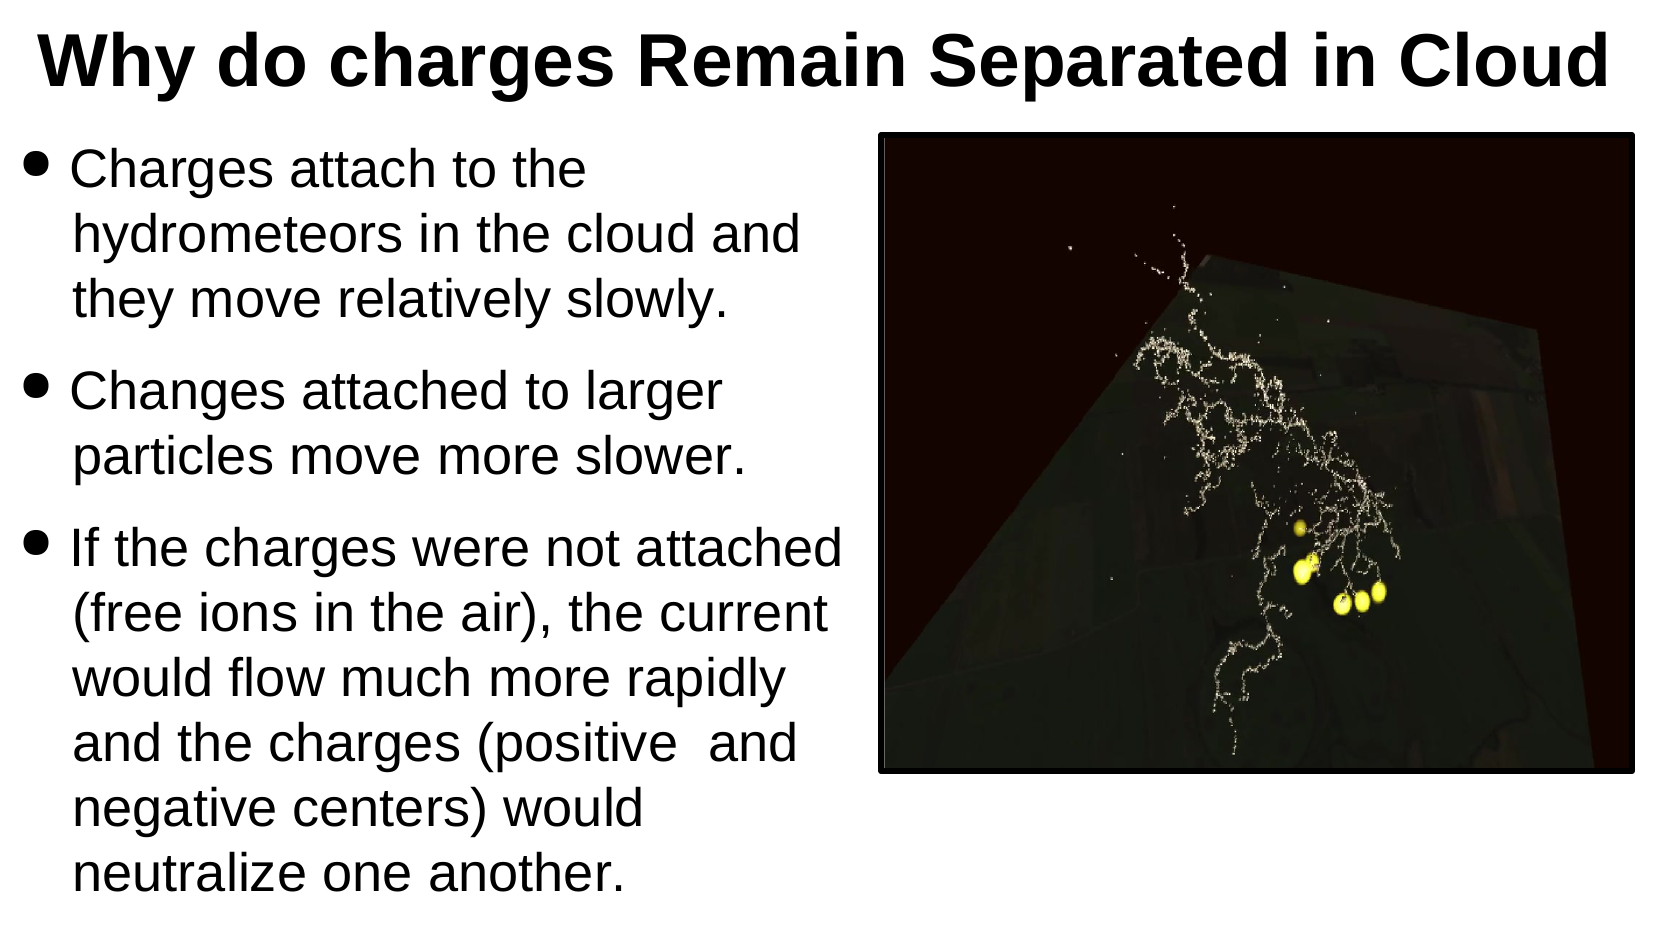

# Why do charges Remain Separated in Cloud
 Charges attach to the hydrometeors in the cloud and they move relatively slowly.
 Changes attached to larger particles move more slower.
 If the charges were not attached (free ions in the air), the current would flow much more rapidly and the charges (positive and negative centers) would neutralize one another.